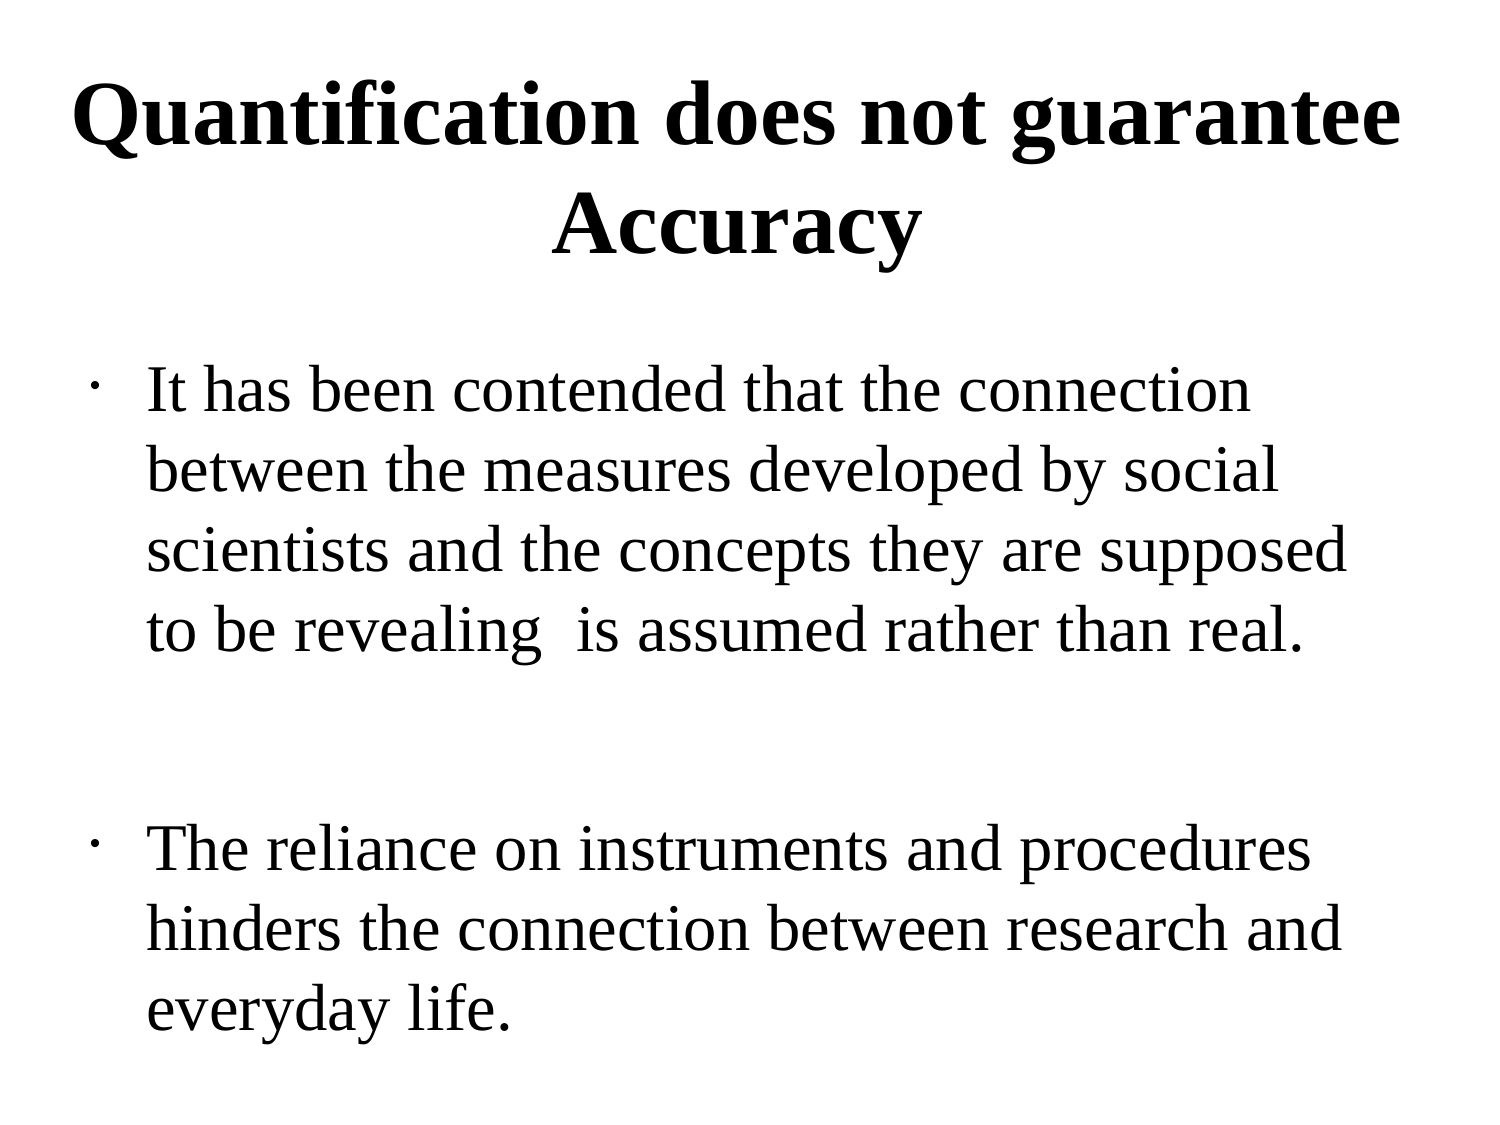

# Quantification does not guarantee Accuracy
It has been contended that the connection between the measures developed by social scientists and the concepts they are supposed to be revealing is assumed rather than real.
The reliance on instruments and procedures hinders the connection between research and everyday life.